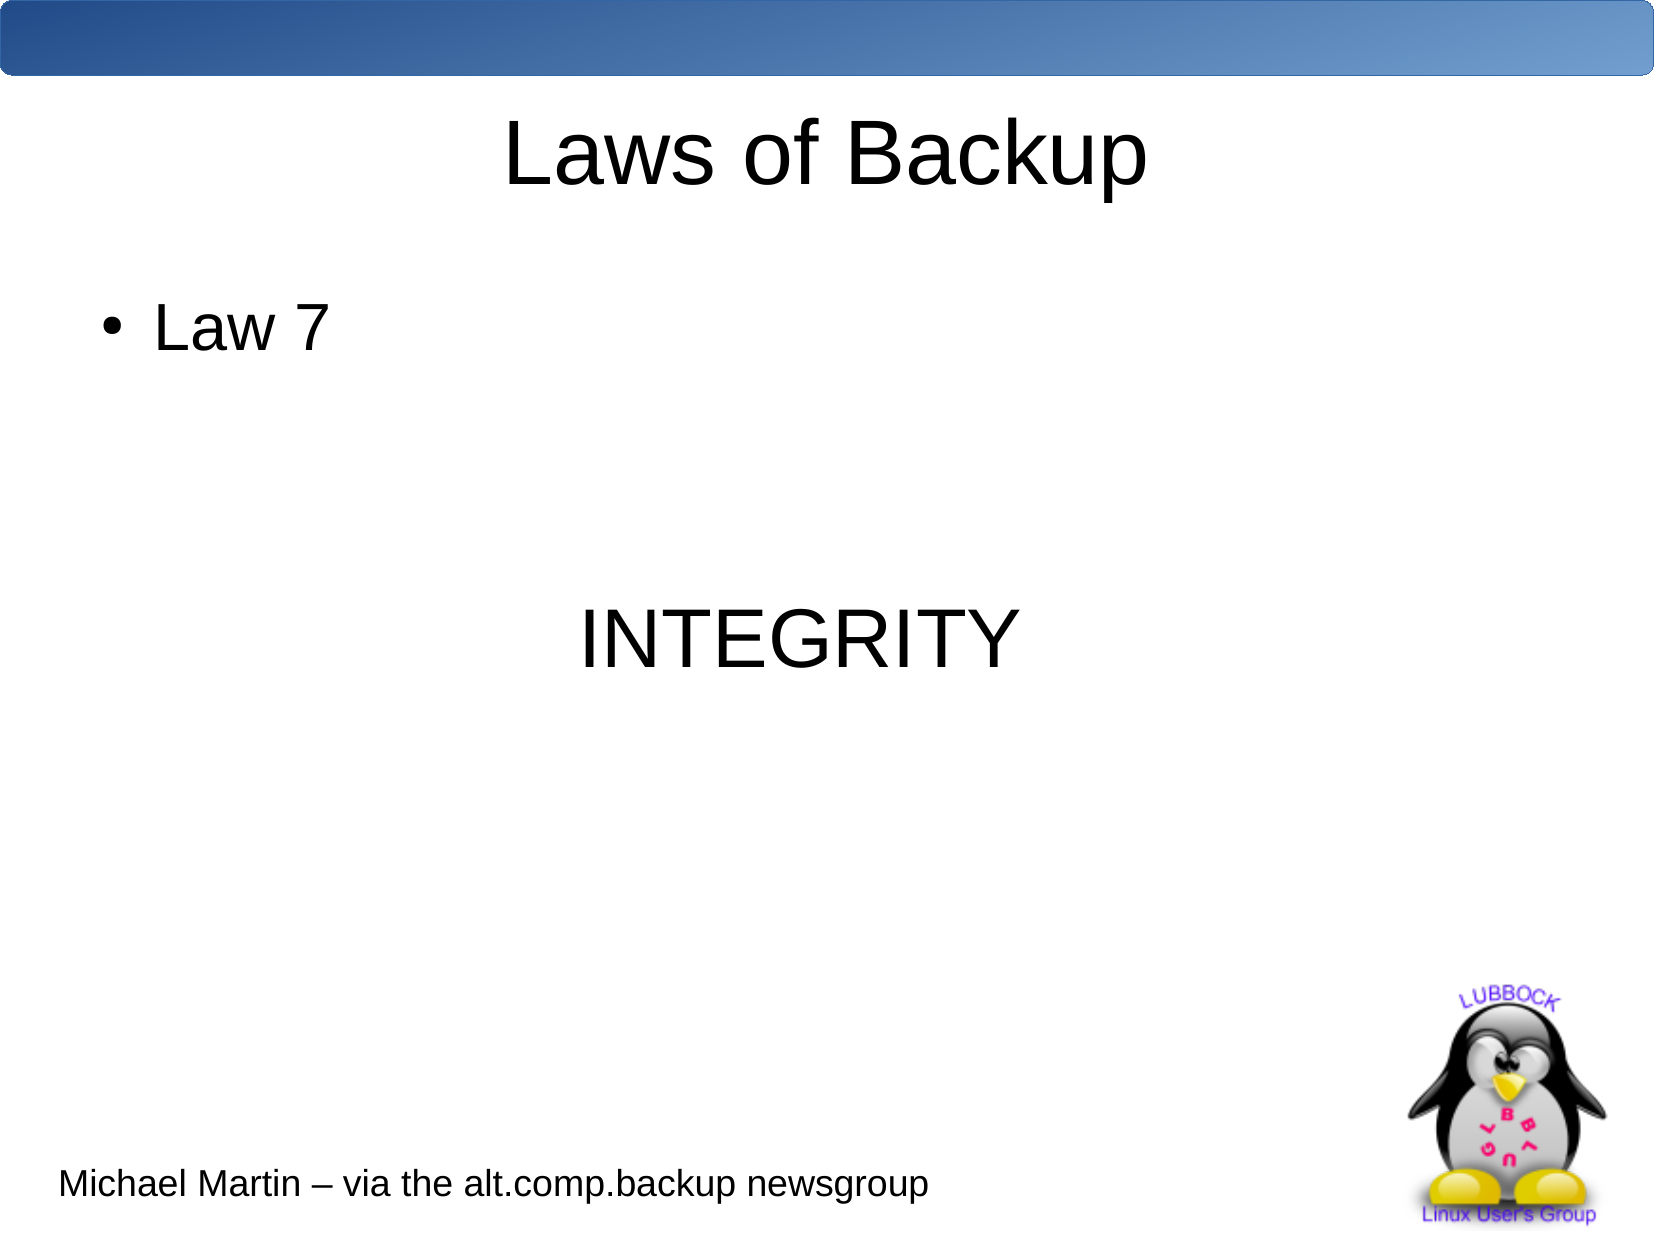

# Laws of Backup
Law 7
INTEGRITY
Michael Martin – via the alt.comp.backup newsgroup